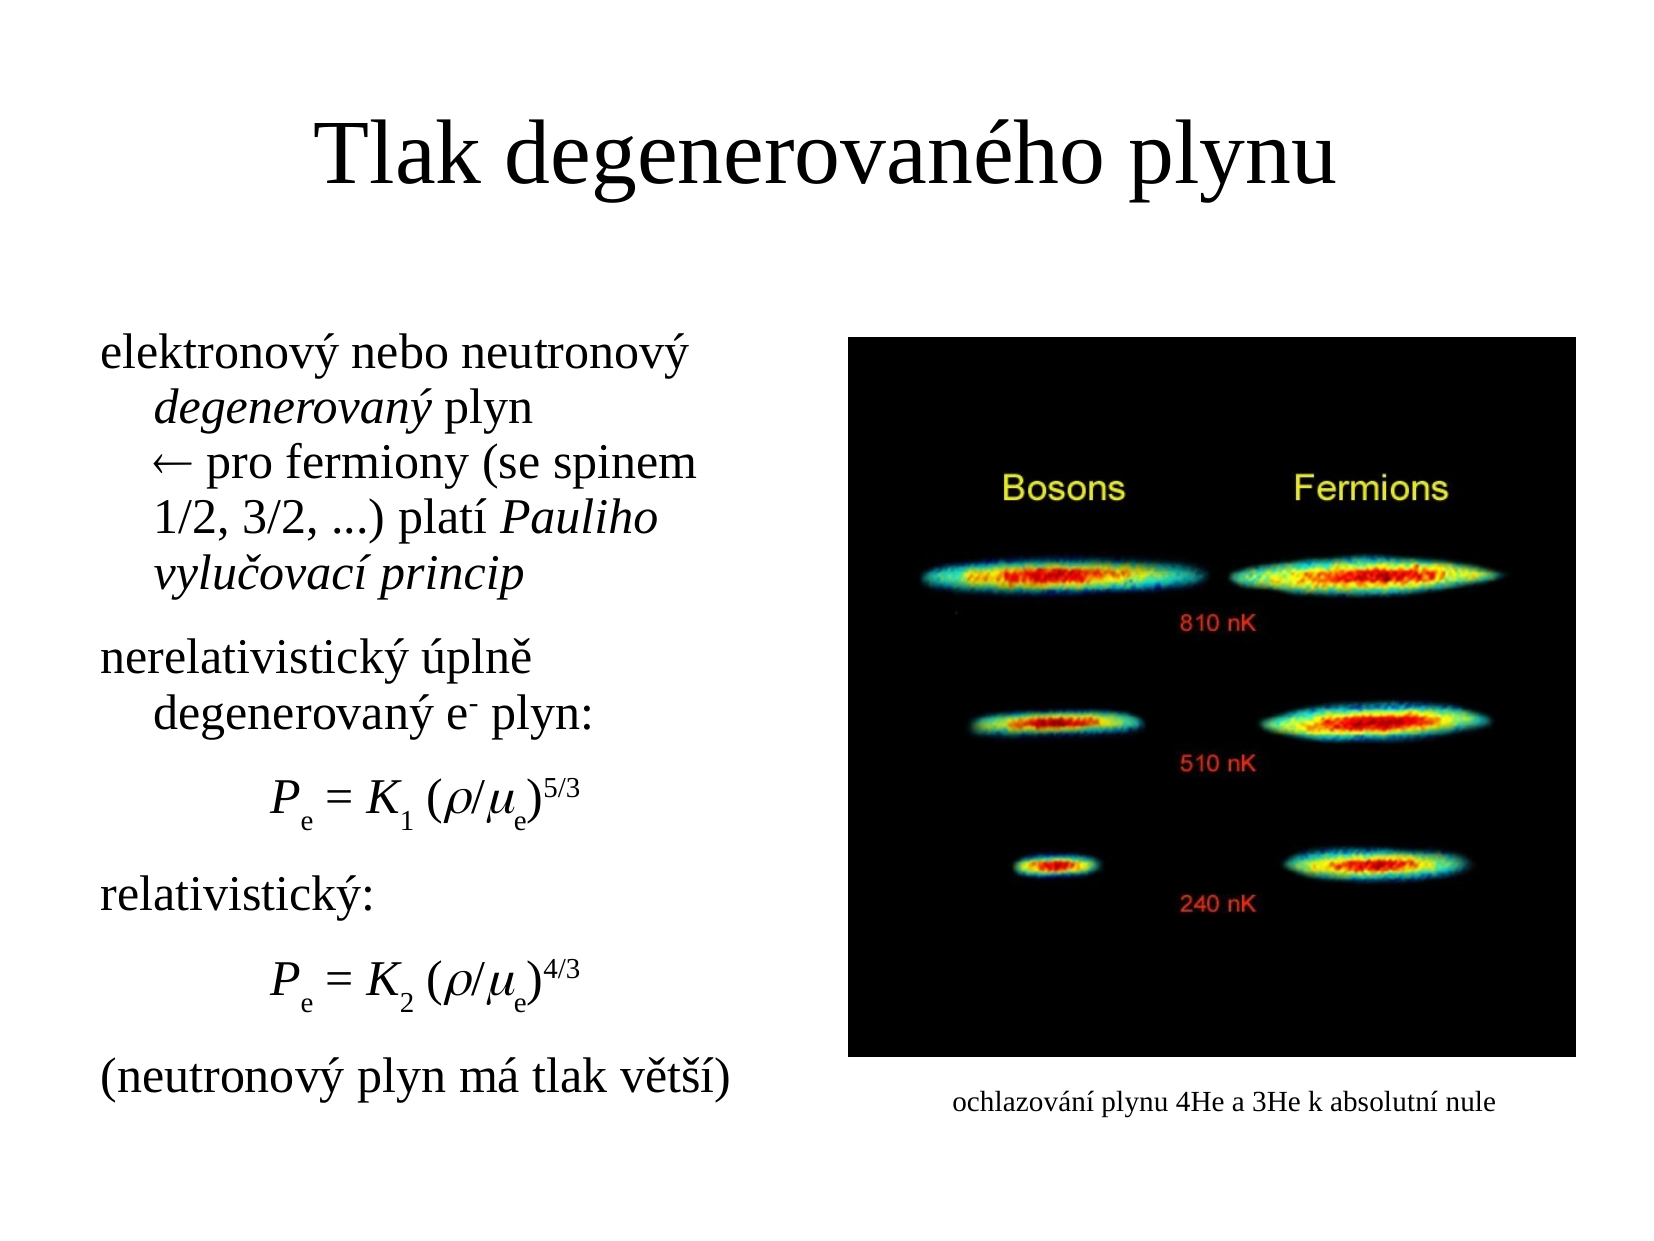

# Tlak degenerovaného plynu
elektronový nebo neutronový degenerovaný plyn  pro fermiony (se spinem 1/2, 3/2, ...) platí Pauliho vylučovací princip
nerelativistický úplně degenerovaný e- plyn:
Pe = K1 (r/me)5/3
relativistický:
Pe = K2 (r/me)4/3
(neutronový plyn má tlak větší)
ochlazování plynu 4He a 3He k absolutní nule